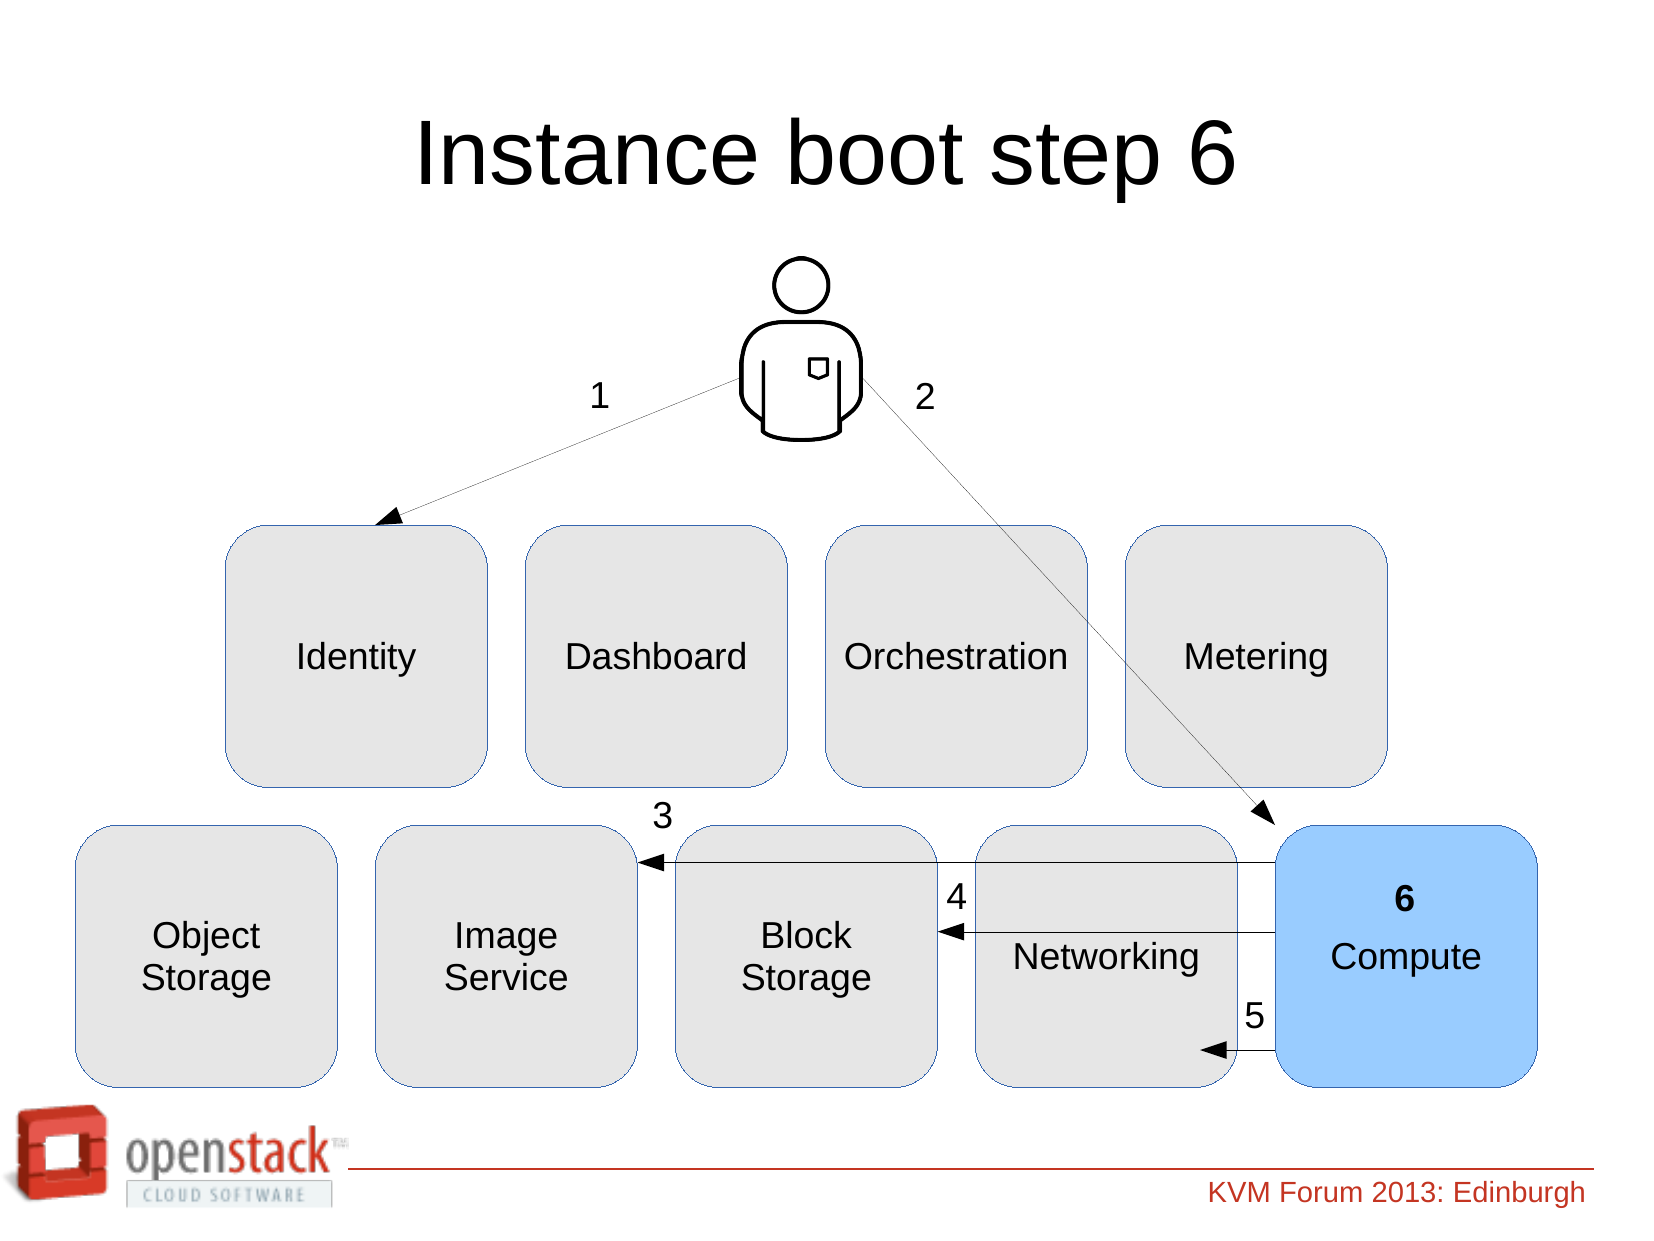

# Instance boot step 6
1
2
Identity
Dashboard
Orchestration
Metering
3
Object
Storage
Image
Service
Block
Storage
Networking
Compute
4
6
5